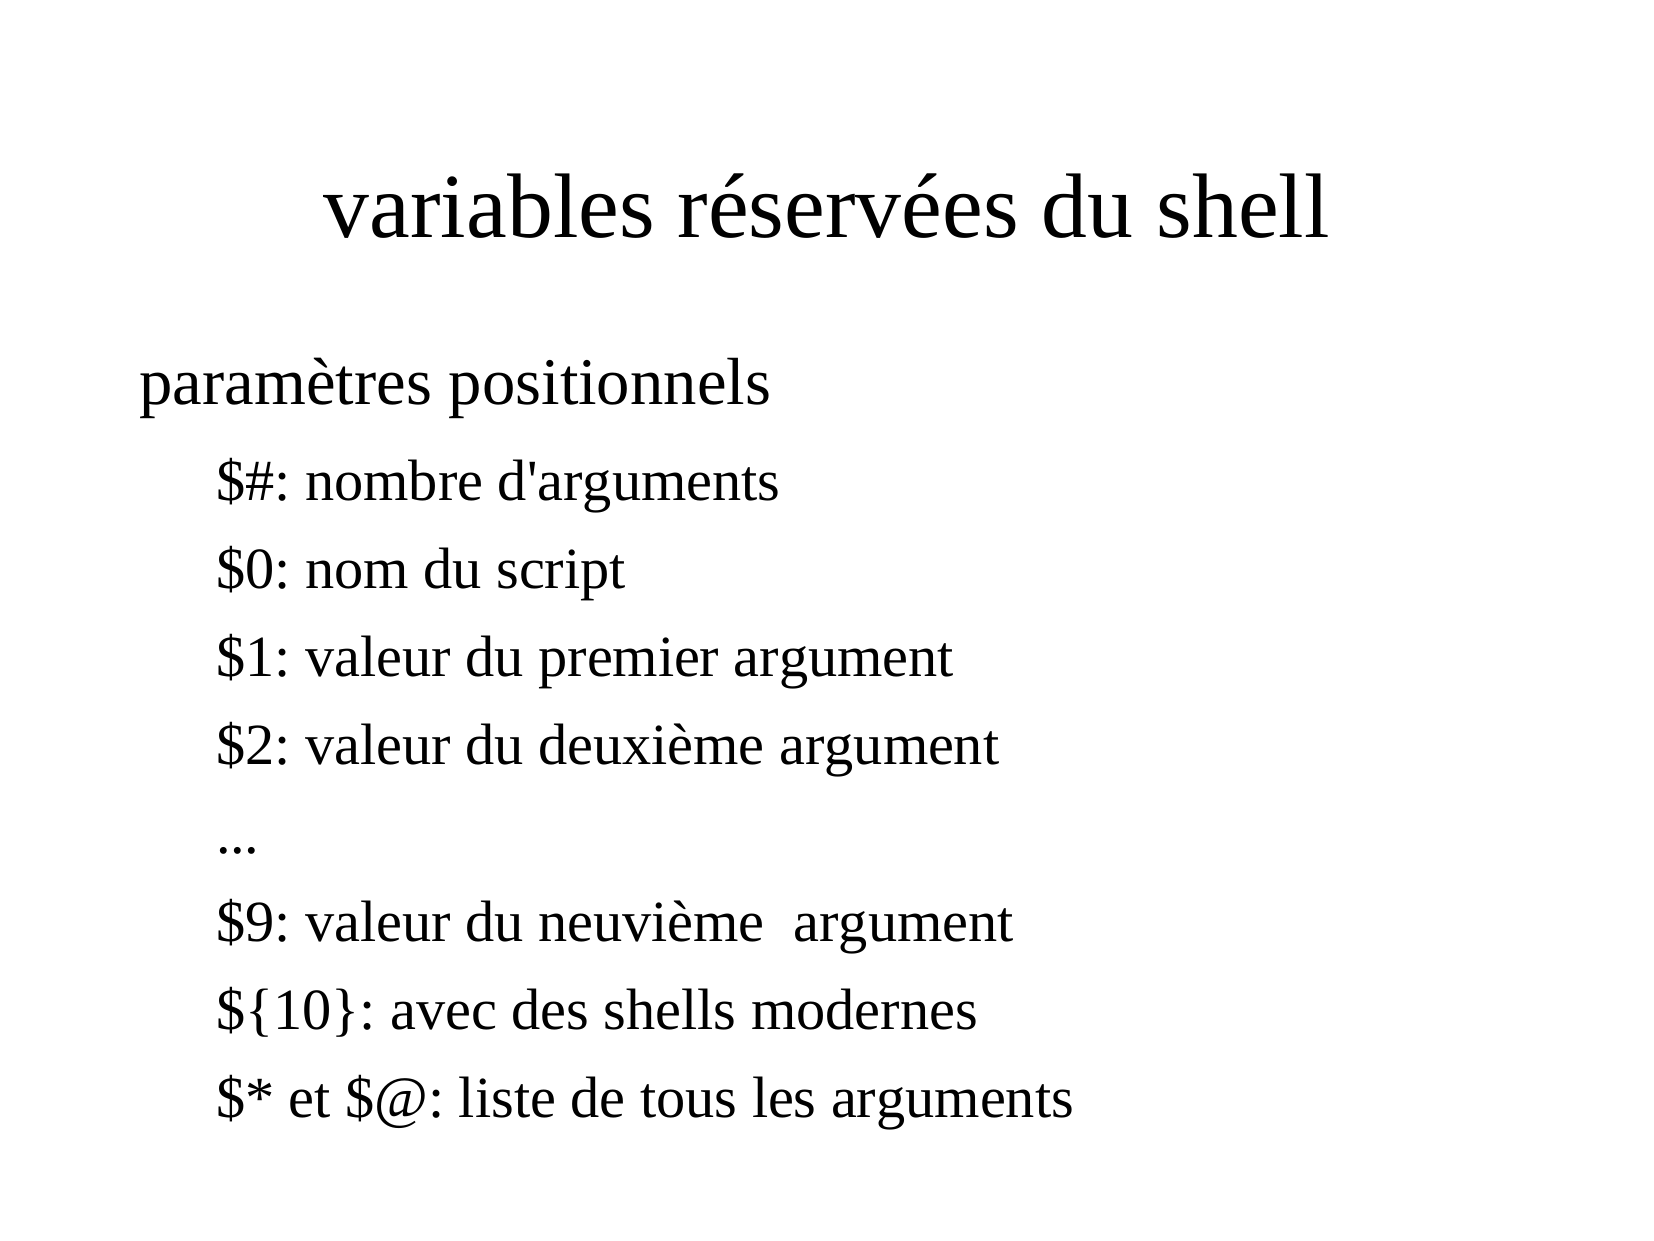

# variables réservées du shell
paramètres positionnels
$#: nombre d'arguments
$0: nom du script
$1: valeur du premier argument
$2: valeur du deuxième argument
...
$9: valeur du neuvième argument
${10}: avec des shells modernes
$* et $@: liste de tous les arguments